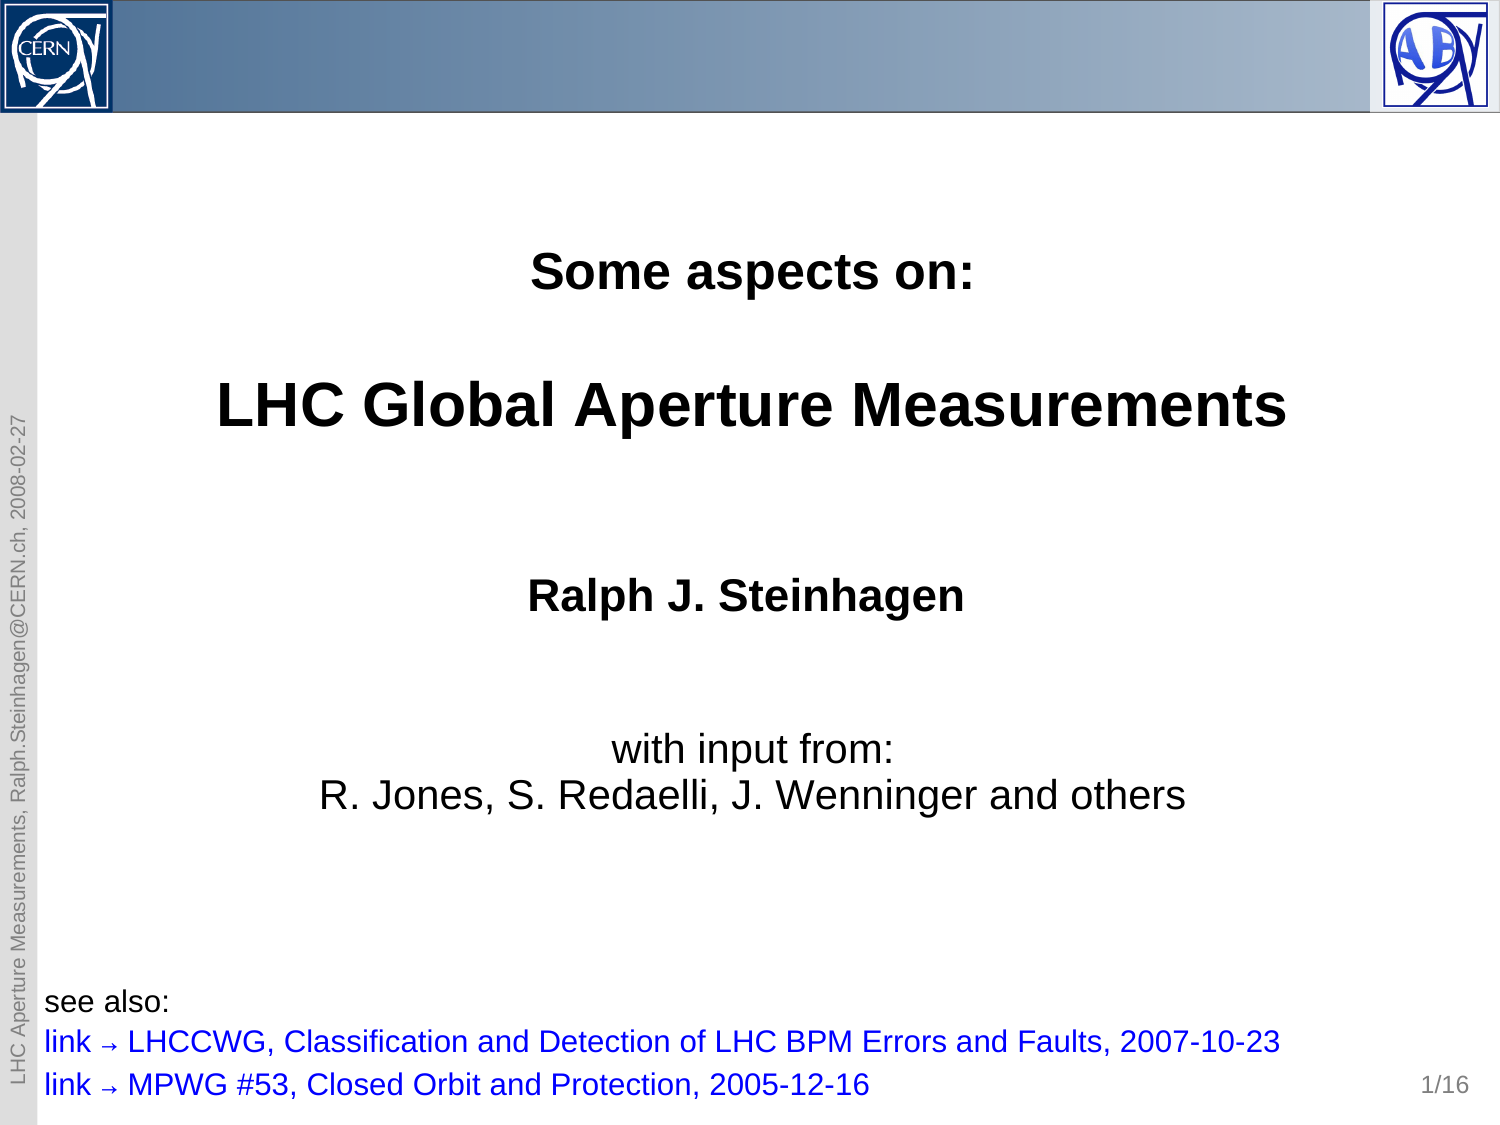

# Some aspects on: LHC Global Aperture Measurements Ralph J. Steinhagen with input from: R. Jones, S. Redaelli, J. Wenninger and others
see also:
link → LHCCWG, Classification and Detection of LHC BPM Errors and Faults, 2007-10-23
link → MPWG #53, Closed Orbit and Protection, 2005-12-16